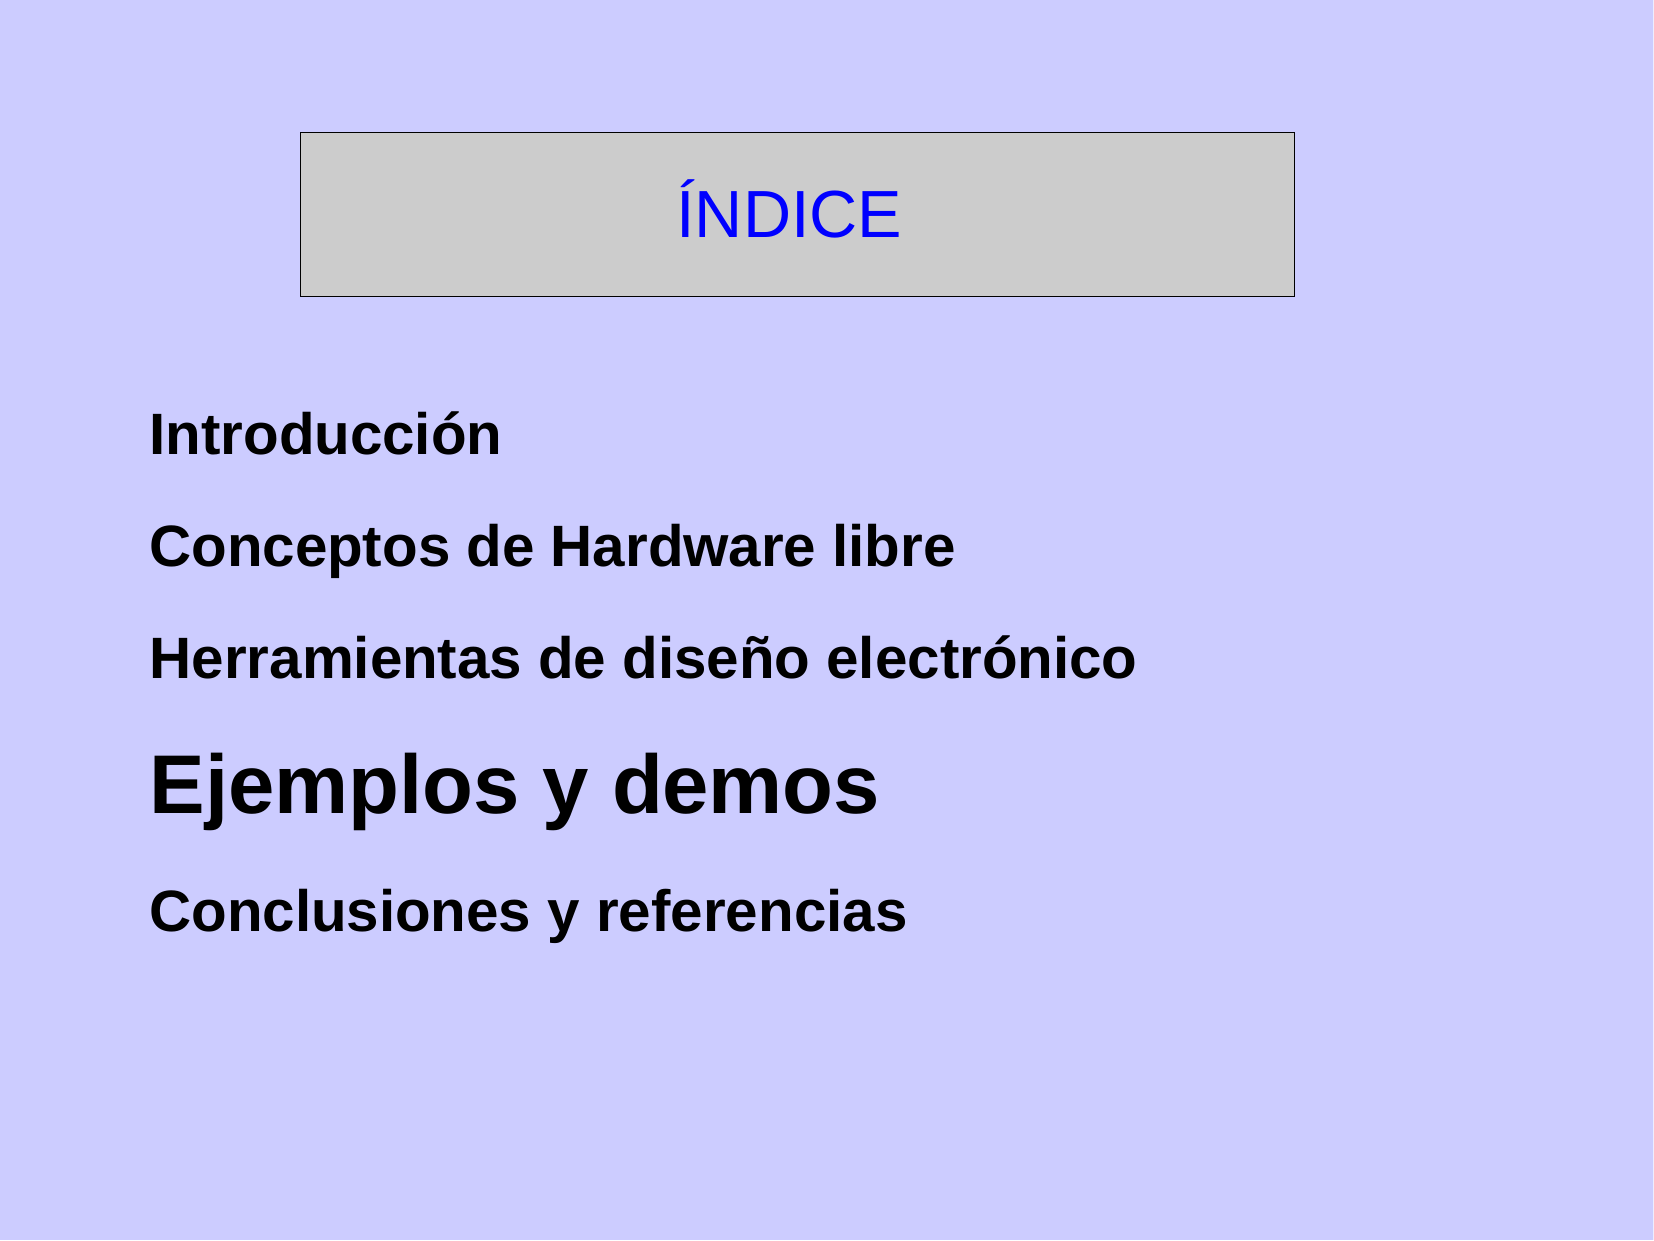

ÍNDICE
 Introducción
 Conceptos de Hardware libre
 Herramientas de diseño electrónico
 Ejemplos y demos
 Conclusiones y referencias